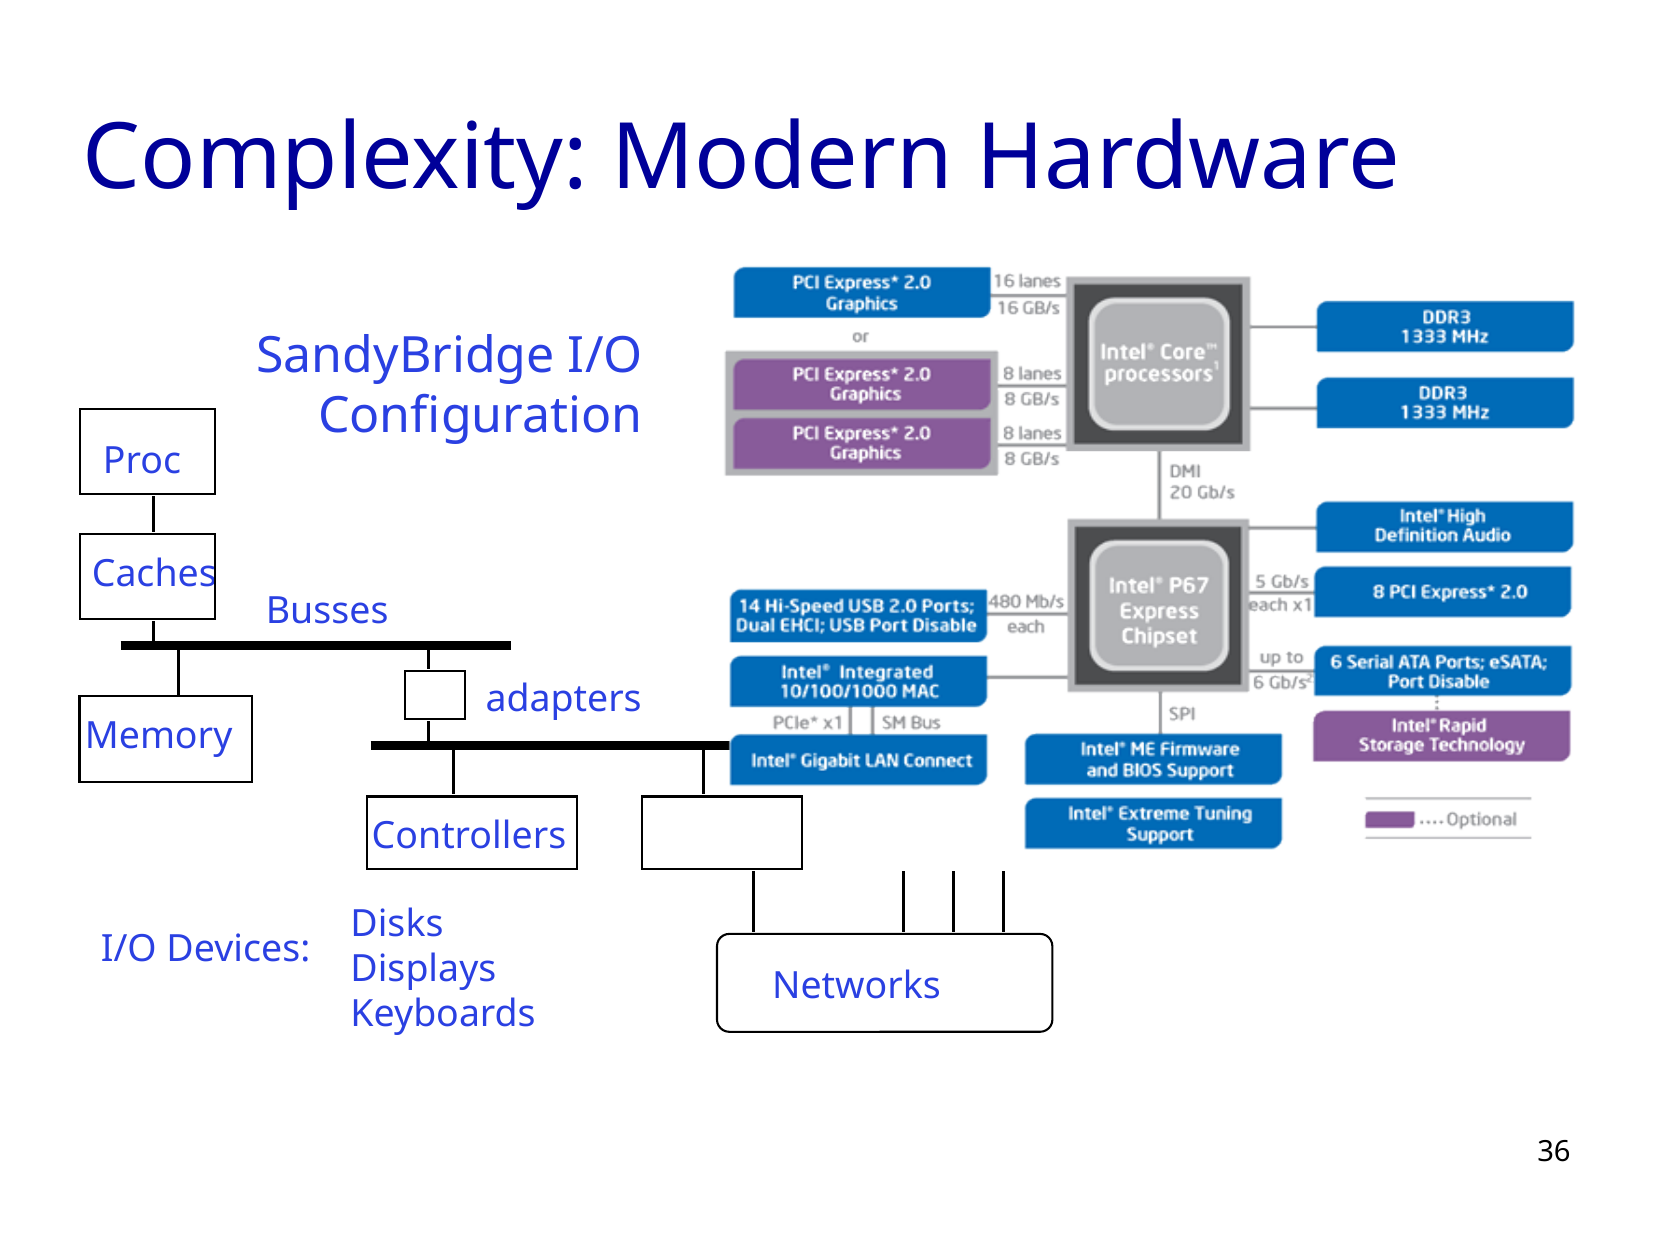

# Complexity: Modern Hardware
SandyBridge I/O
Configuration
Proc
Caches
Busses
adapters
Memory
Controllers
Disks
Displays
Keyboards
I/O Devices:
Networks
36